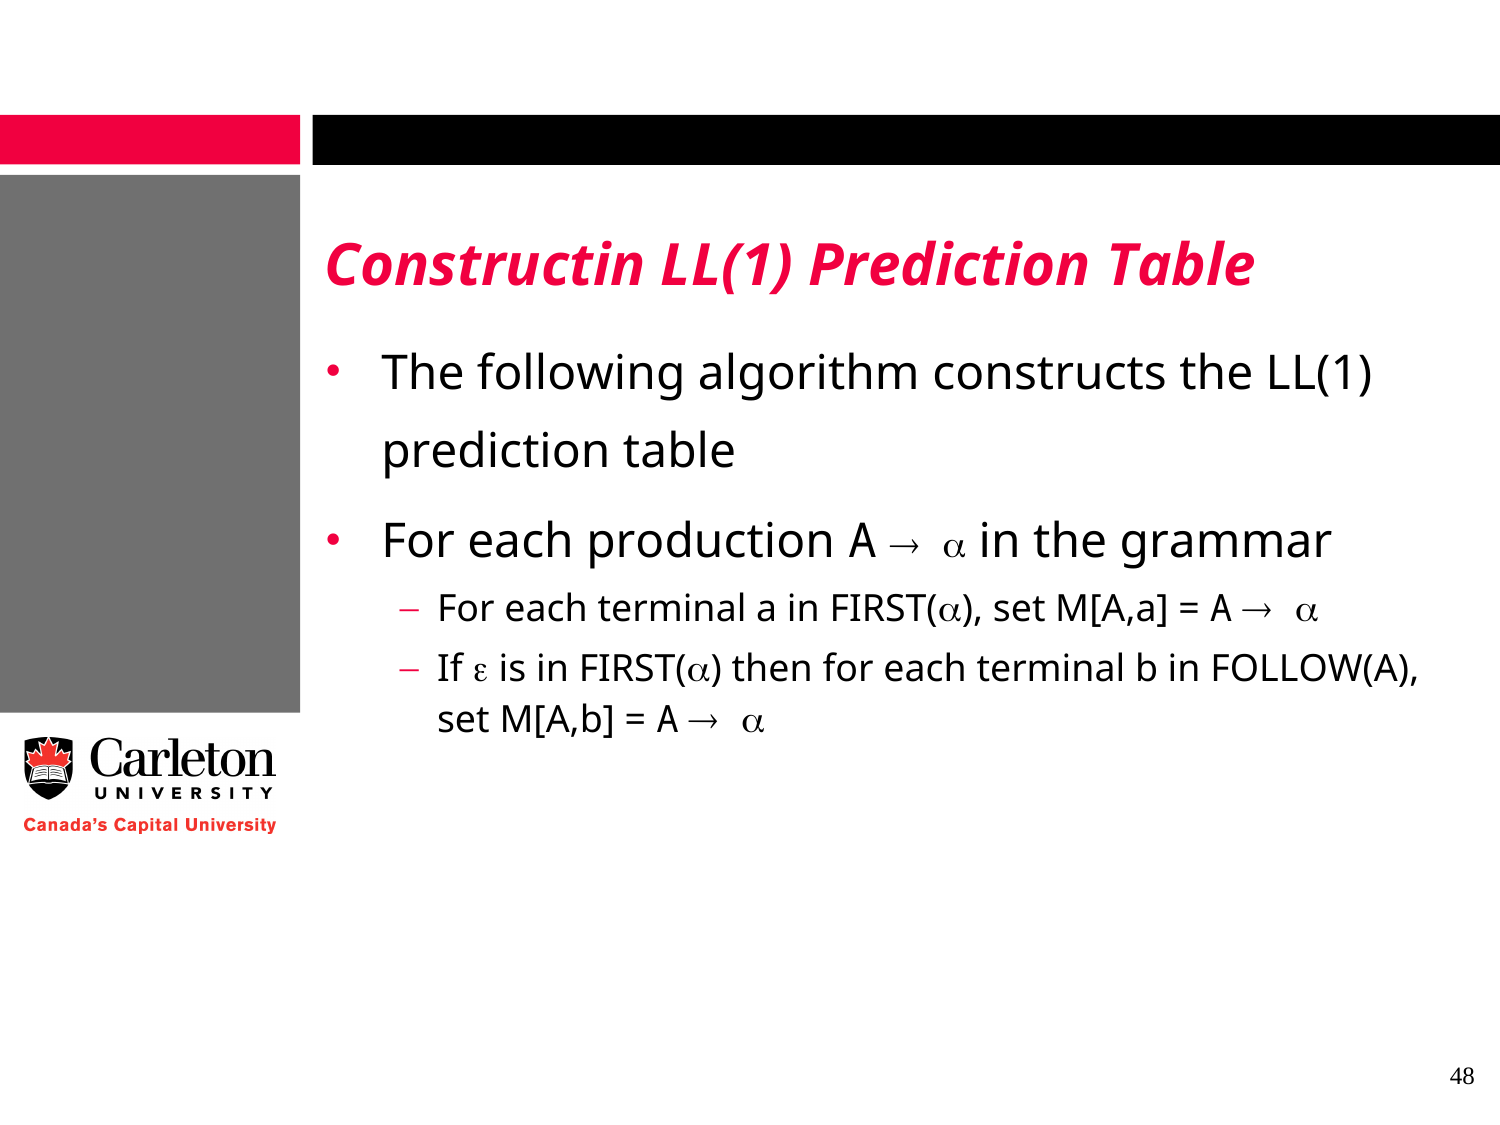

# Constructin LL(1) Prediction Table
The following algorithm constructs the LL(1) prediction table
For each production A  a in the grammar
For each terminal a in FIRST(a), set M[A,a] = A  a
If e is in FIRST(a) then for each terminal b in FOLLOW(A), set M[A,b] = A  a
48